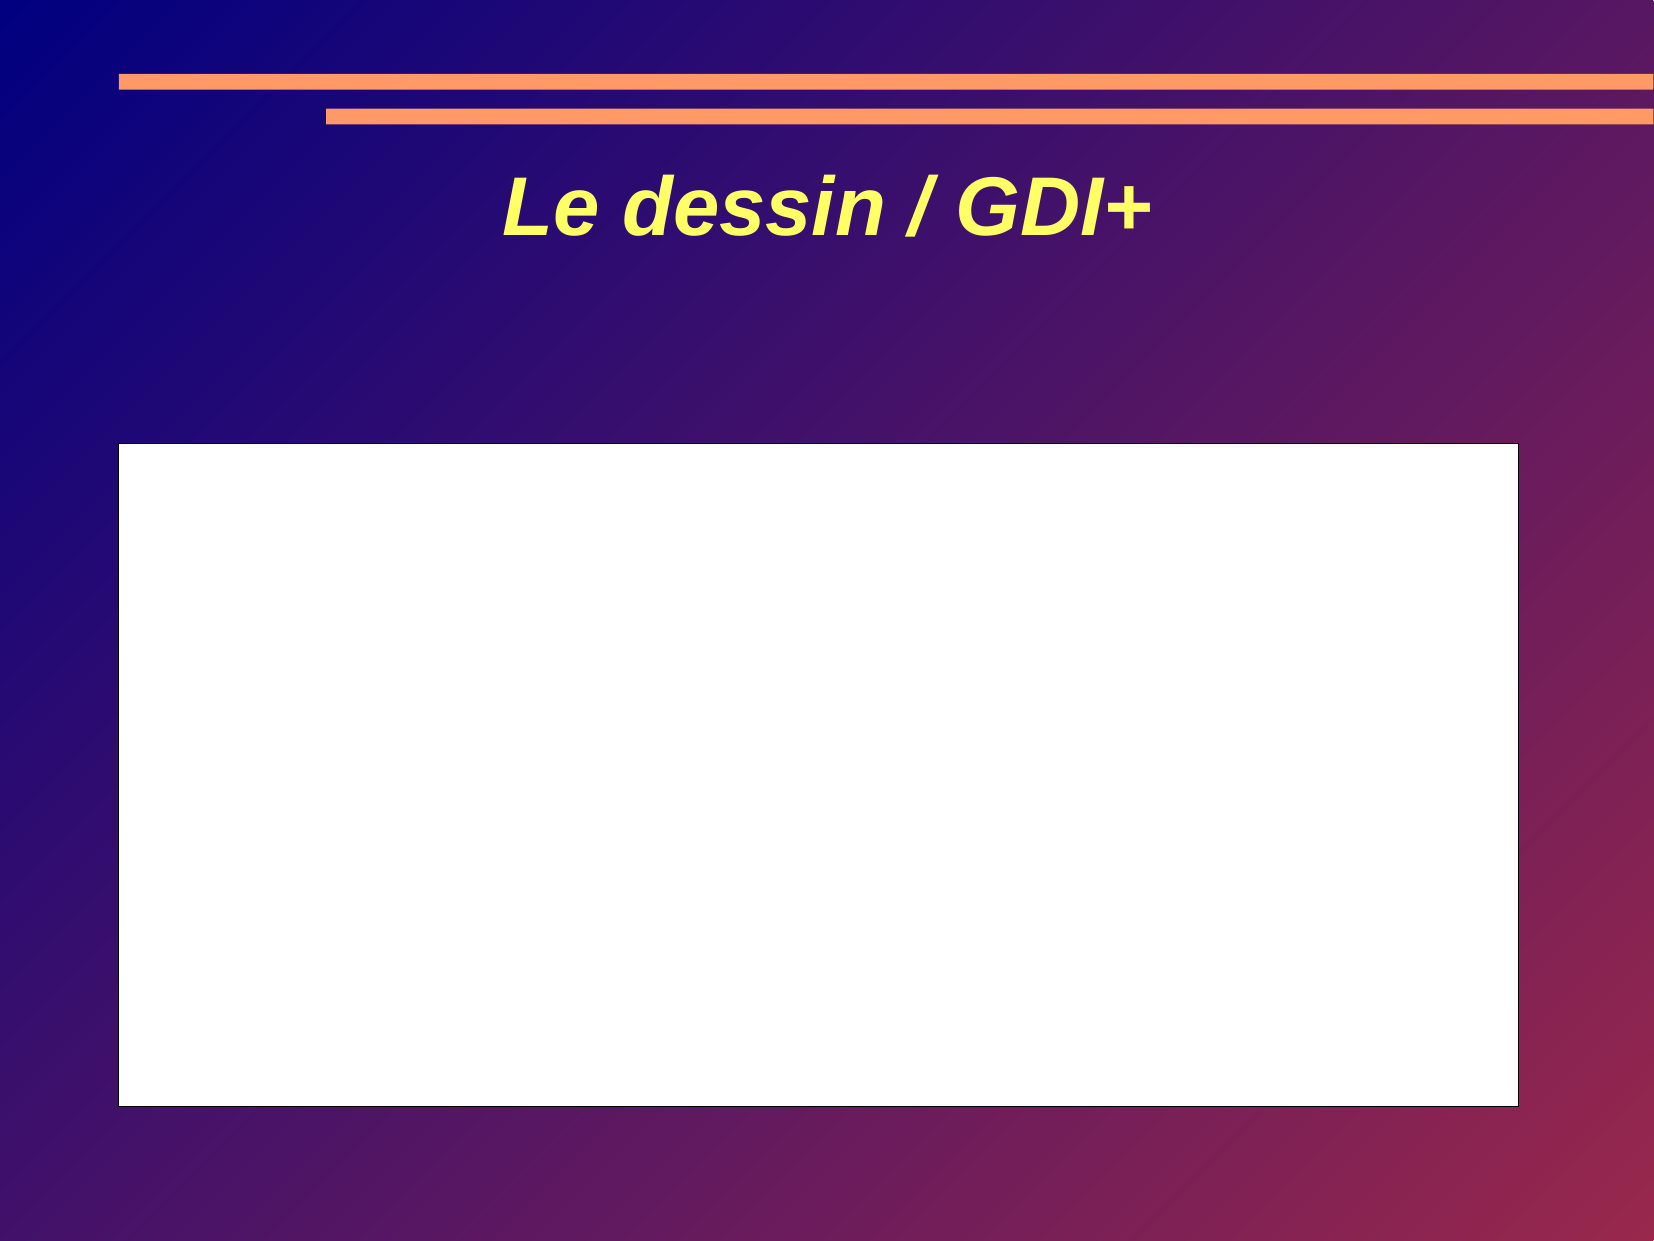

# Le dessin / GDI+
	// Dessin dans une image :
	Bitmap bitmap = new Bitmap(200, 300,
		PixelFormat.Format24bppRgb);
	Graphics g = Graphics.FromImage(bitmap);
	Brush brush = new SolidBrush(Color.Aquamarine);
	g.FillEllipse(brush, new Rectangle(0, 0,
		bitmap.Width – 1, bitmap.Height - 1);
	bitmap.Save("monimage.jpg", ImageFormat.Jpeg);
	// Surcharge de OnPaint :
	protected override void OnPaint(PaintEventArgs evt)
	{
		base.OnPaint(evt);
		Graphics g = evt.Graphics;
		...
	}